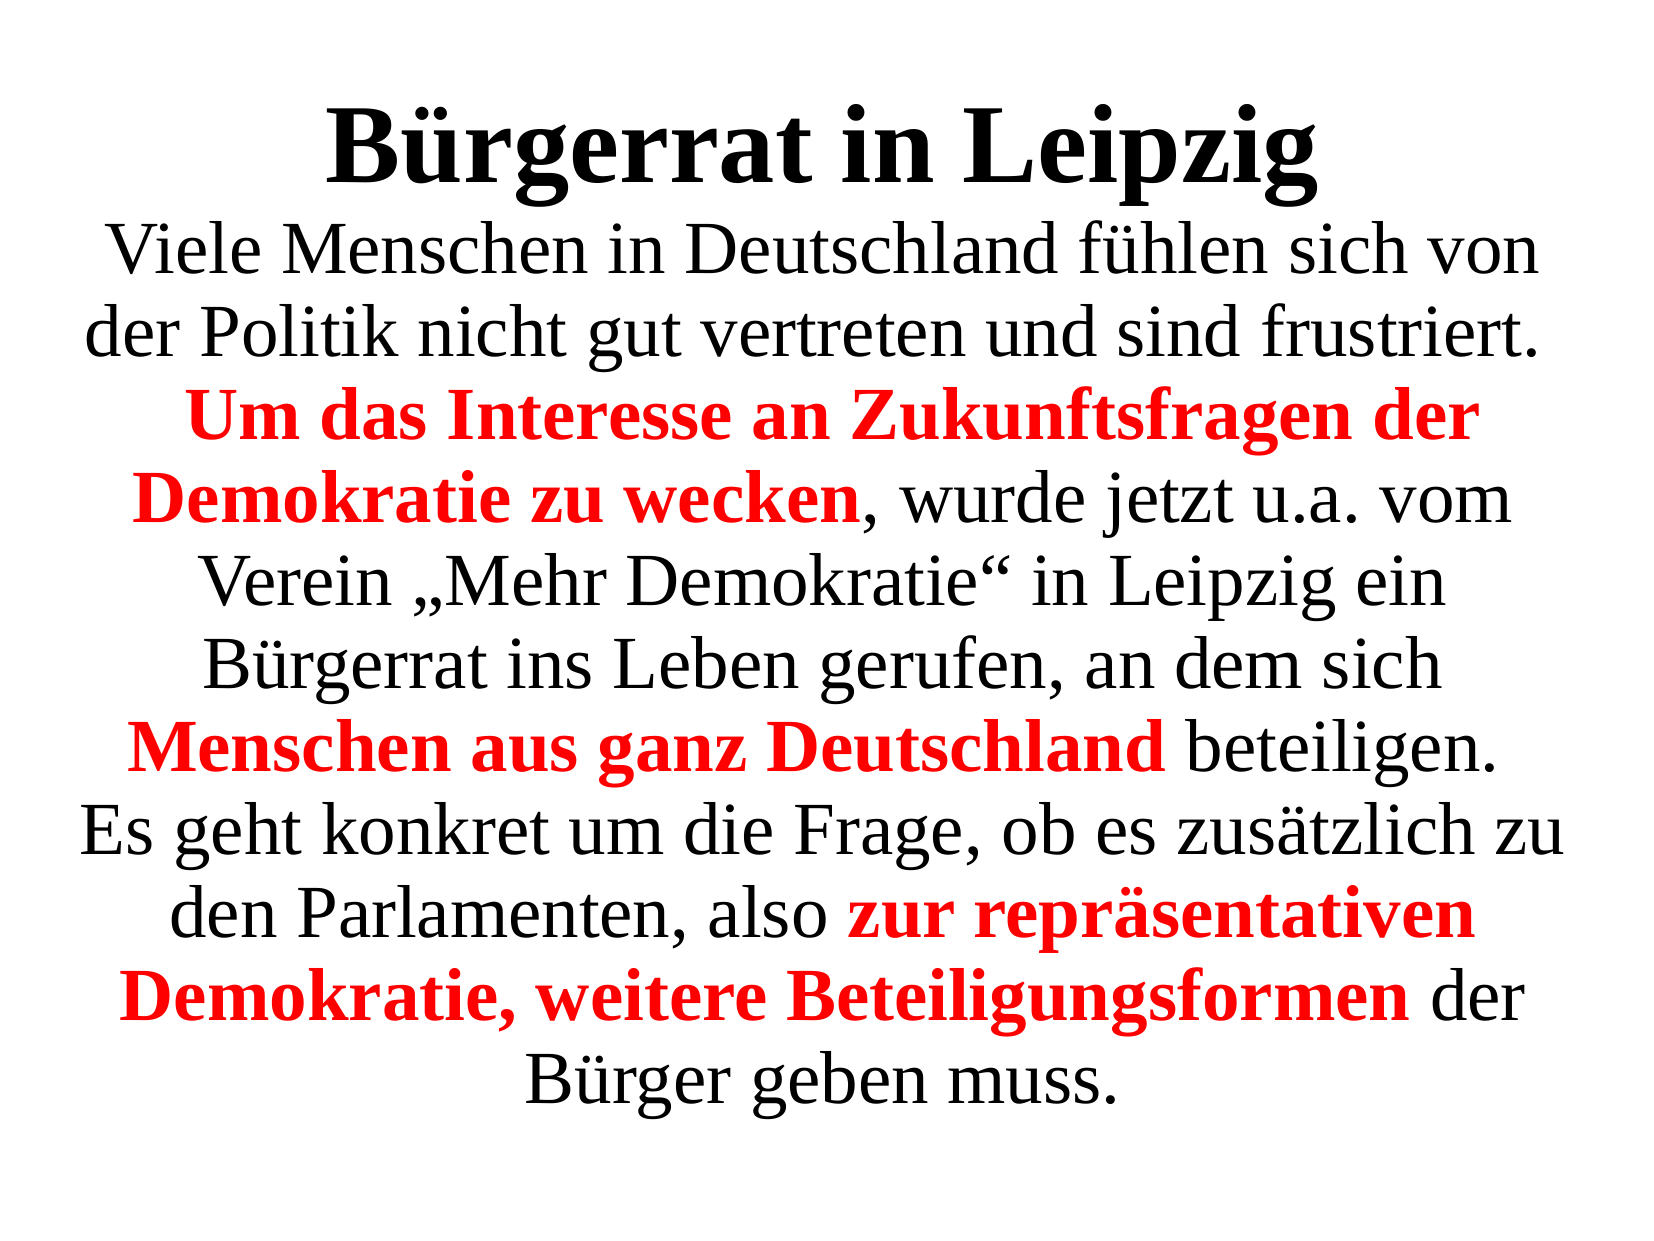

Bürgerrat in Leipzig
Viele Menschen in Deutschland fühlen sich von der Politik nicht gut vertreten und sind frustriert.
 Um das Interesse an Zukunftsfragen der Demokratie zu wecken, wurde jetzt u.a. vom Verein „Mehr Demokratie“ in Leipzig ein Bürgerrat ins Leben gerufen, an dem sich Menschen aus ganz Deutschland beteiligen.
Es geht konkret um die Frage, ob es zusätzlich zu den Parlamenten, also zur repräsentativen Demokratie, weitere Beteiligungsformen der Bürger geben muss.